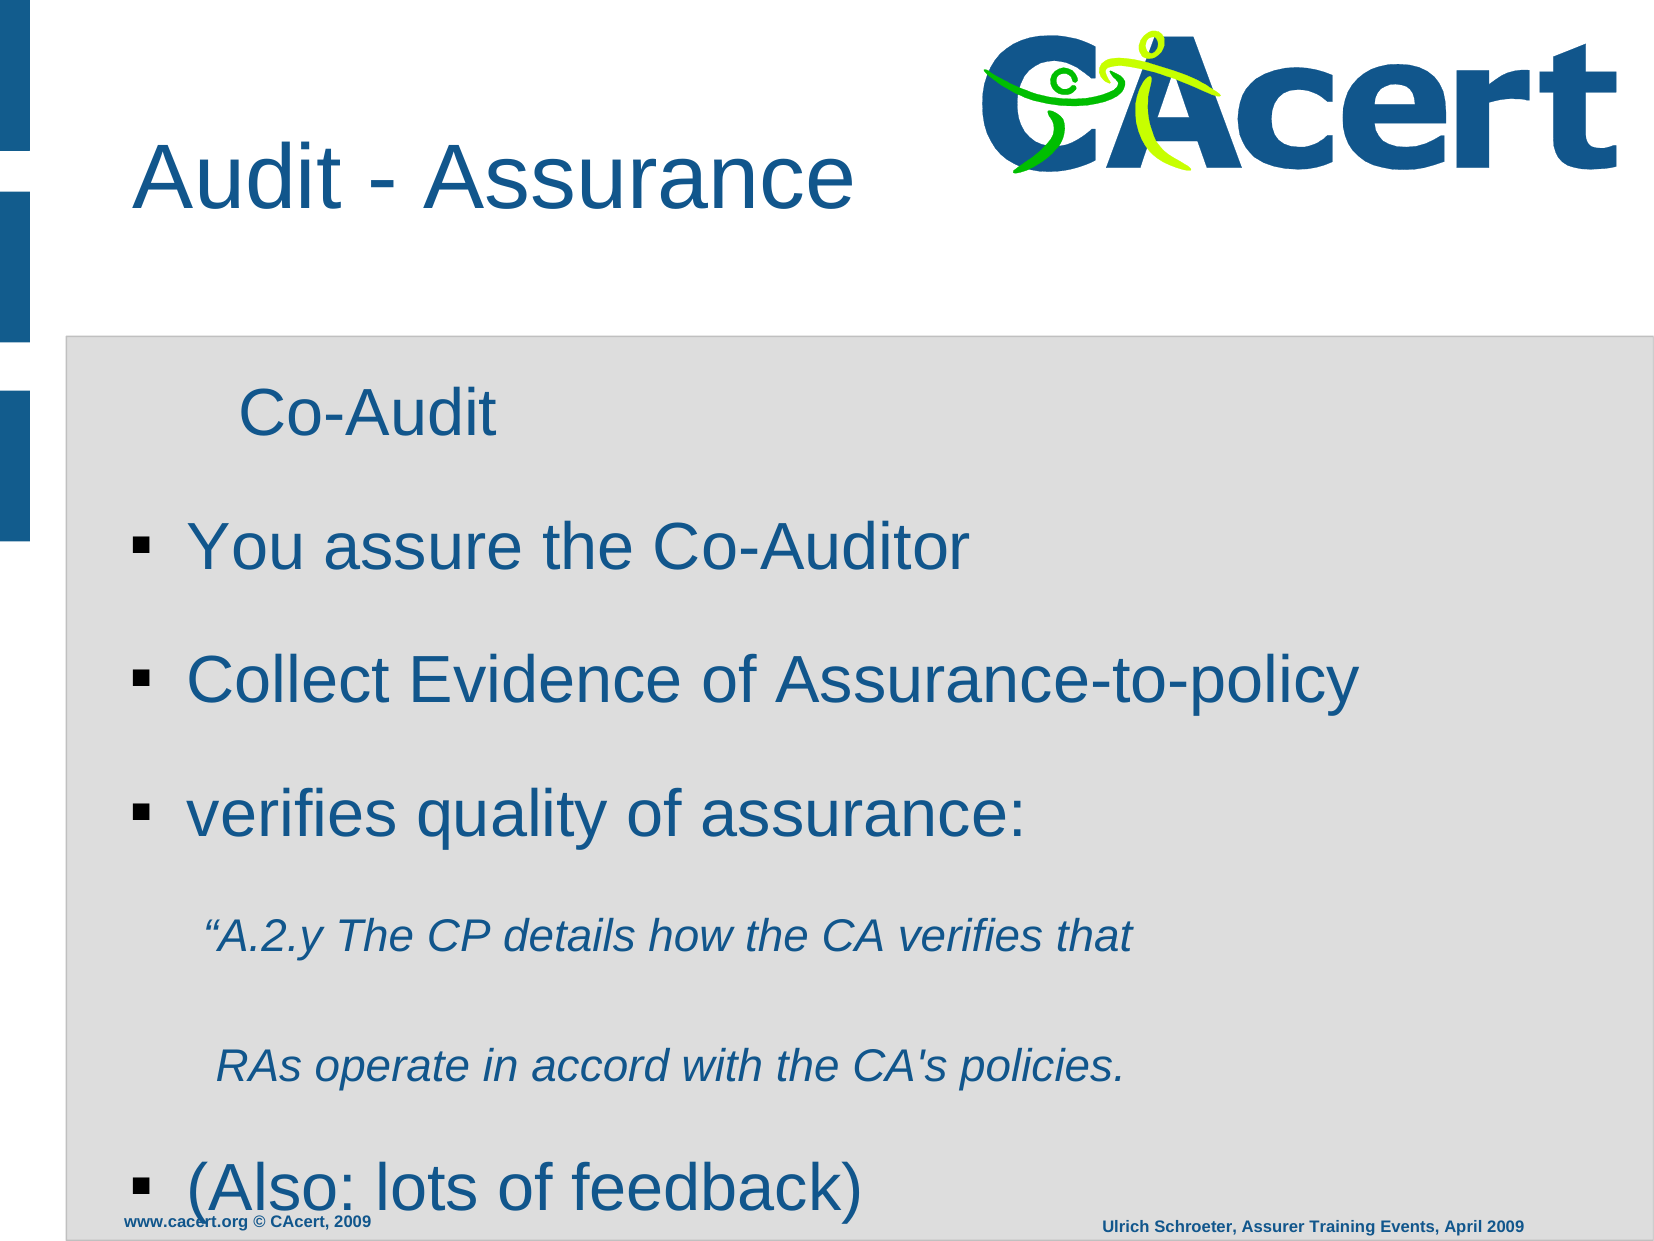

Audit - Assurance
Co-Audit
 You assure the Co-Auditor
 Collect Evidence of Assurance-to-policy
 verifies quality of assurance:
“A.2.y The CP details how the CA verifies that
 RAs operate in accord with the CA's policies.
 (Also: lots of feedback)